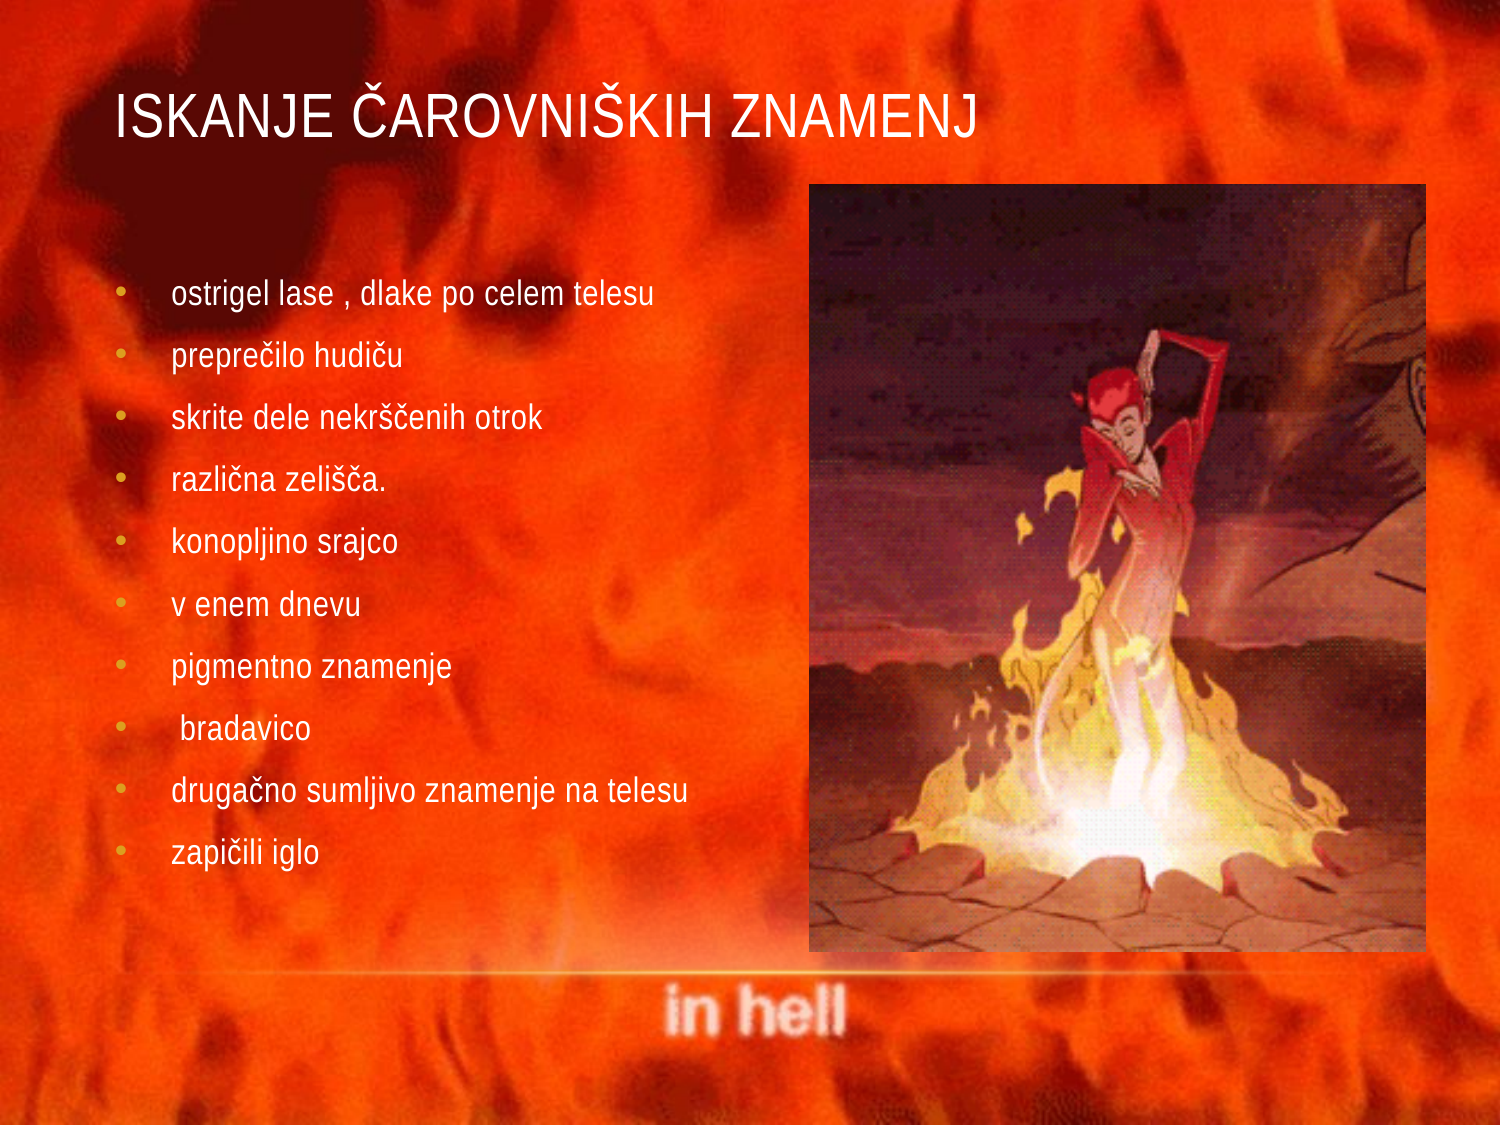

# Iskanje čarovniških znamenj
ostrigel lase , dlake po celem telesu
preprečilo hudiču
skrite dele nekrščenih otrok
različna zelišča.
konopljino srajco
v enem dnevu
pigmentno znamenje
 bradavico
drugačno sumljivo znamenje na telesu
zapičili iglo